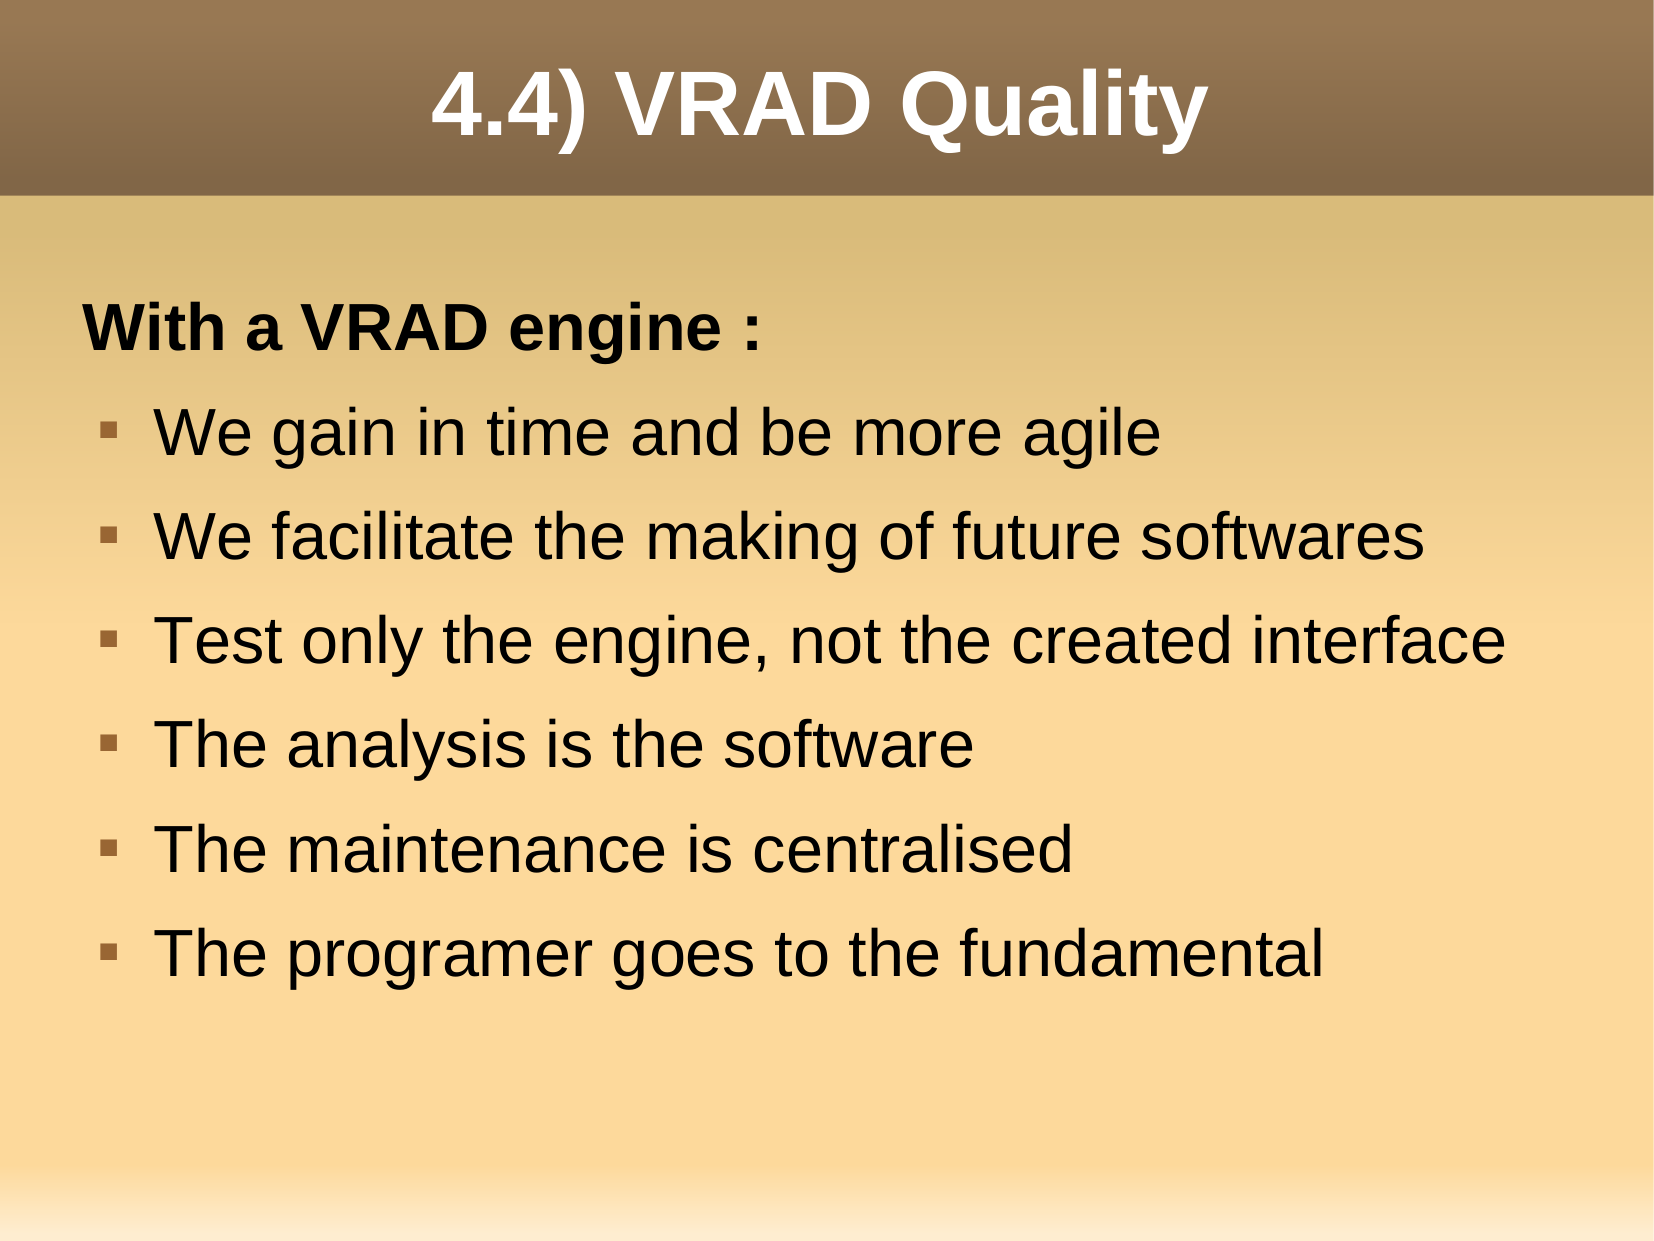

# 4.4) VRAD Quality
With a VRAD engine :
We gain in time and be more agile
We facilitate the making of future softwares
Test only the engine, not the created interface
The analysis is the software
The maintenance is centralised
The programer goes to the fundamental